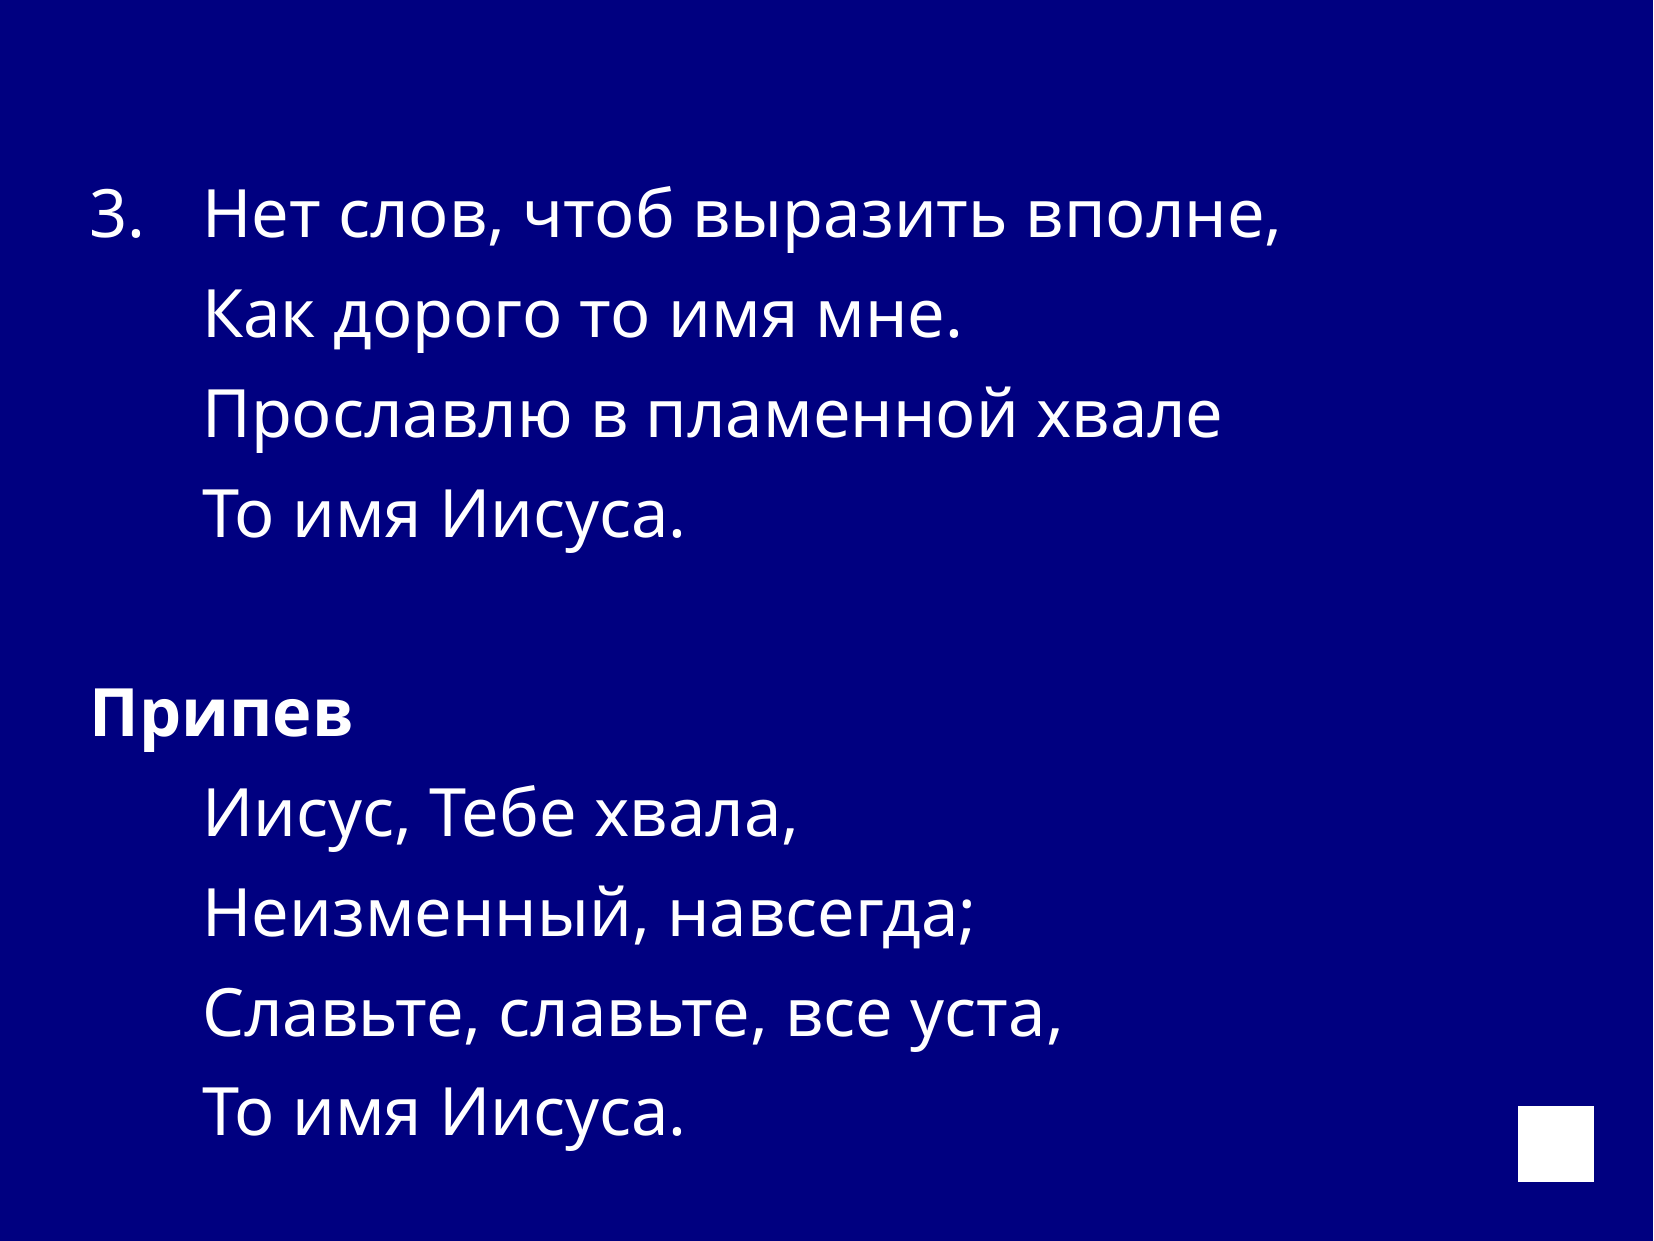

3.	Нет слов, чтоб выразить вполне,
	Как дорого то имя мне.
	Прославлю в пламенной хвале
	То имя Иисуса.
Припев
	Иисус, Тебе хвала,
	Неизменный, навсегда;
	Славьте, славьте, все уста,
	То имя Иисуса.